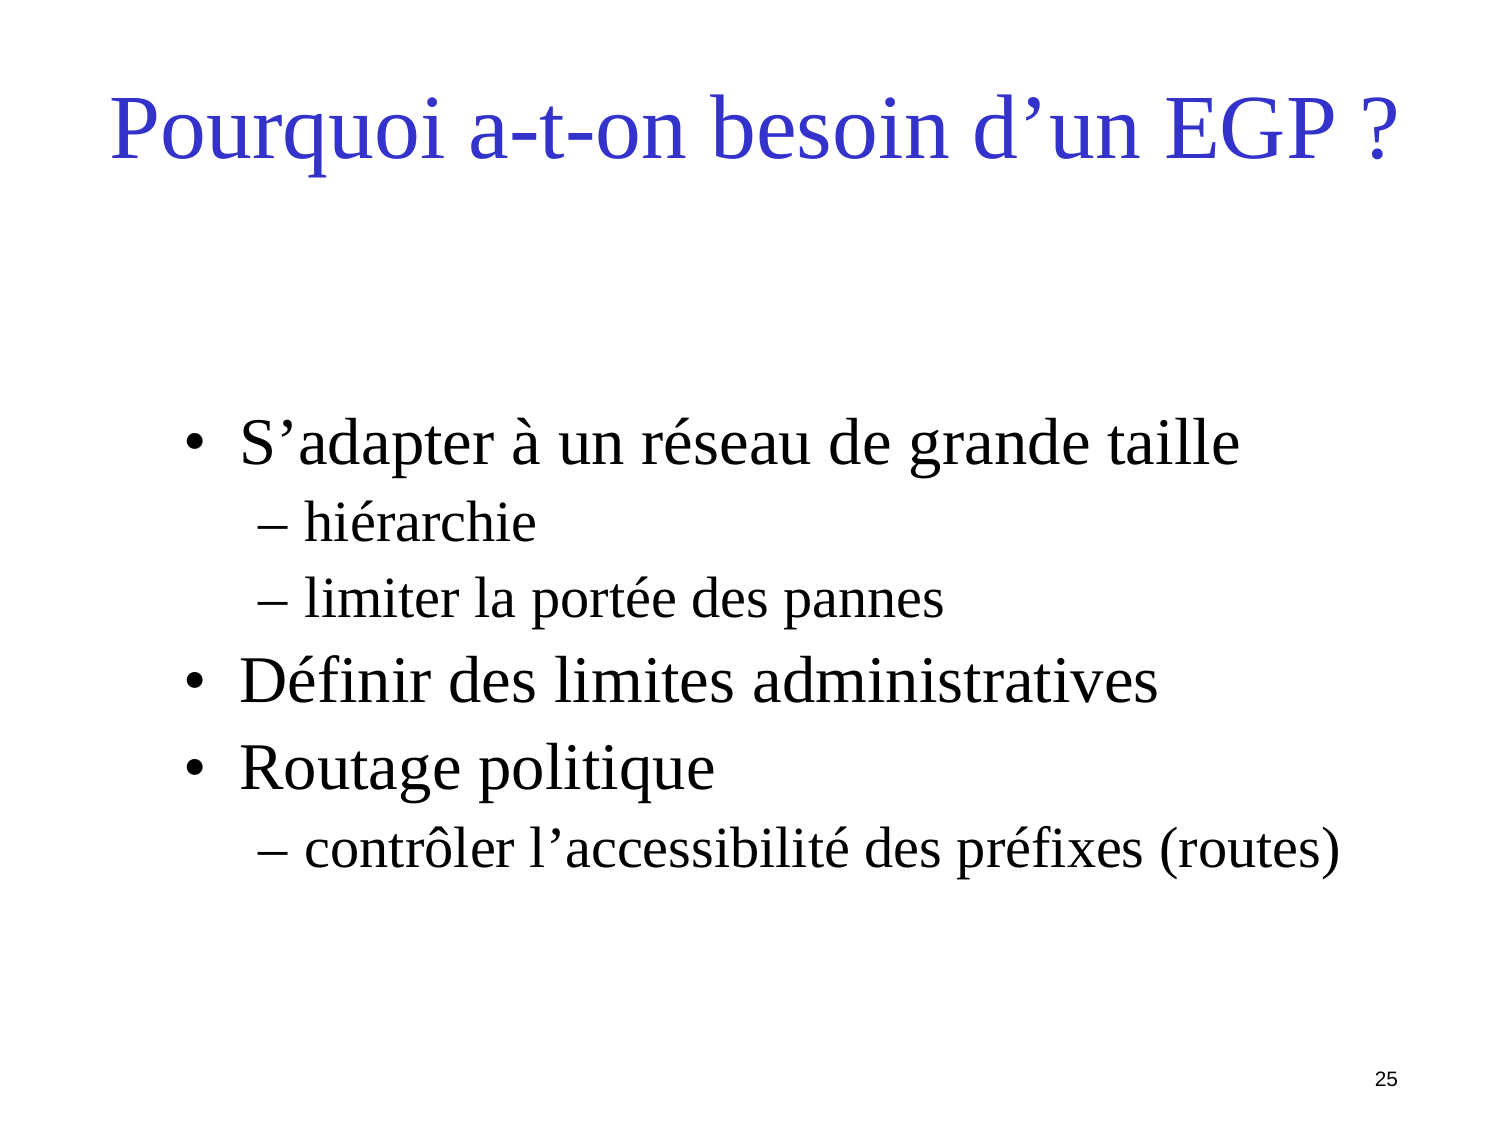

# Pourquoi a-t-on besoin d’un EGP ?
S’adapter à un réseau de grande taille
hiérarchie
limiter la portée des pannes
Définir des limites administratives
Routage politique
contrôler l’accessibilité des préfixes (routes)